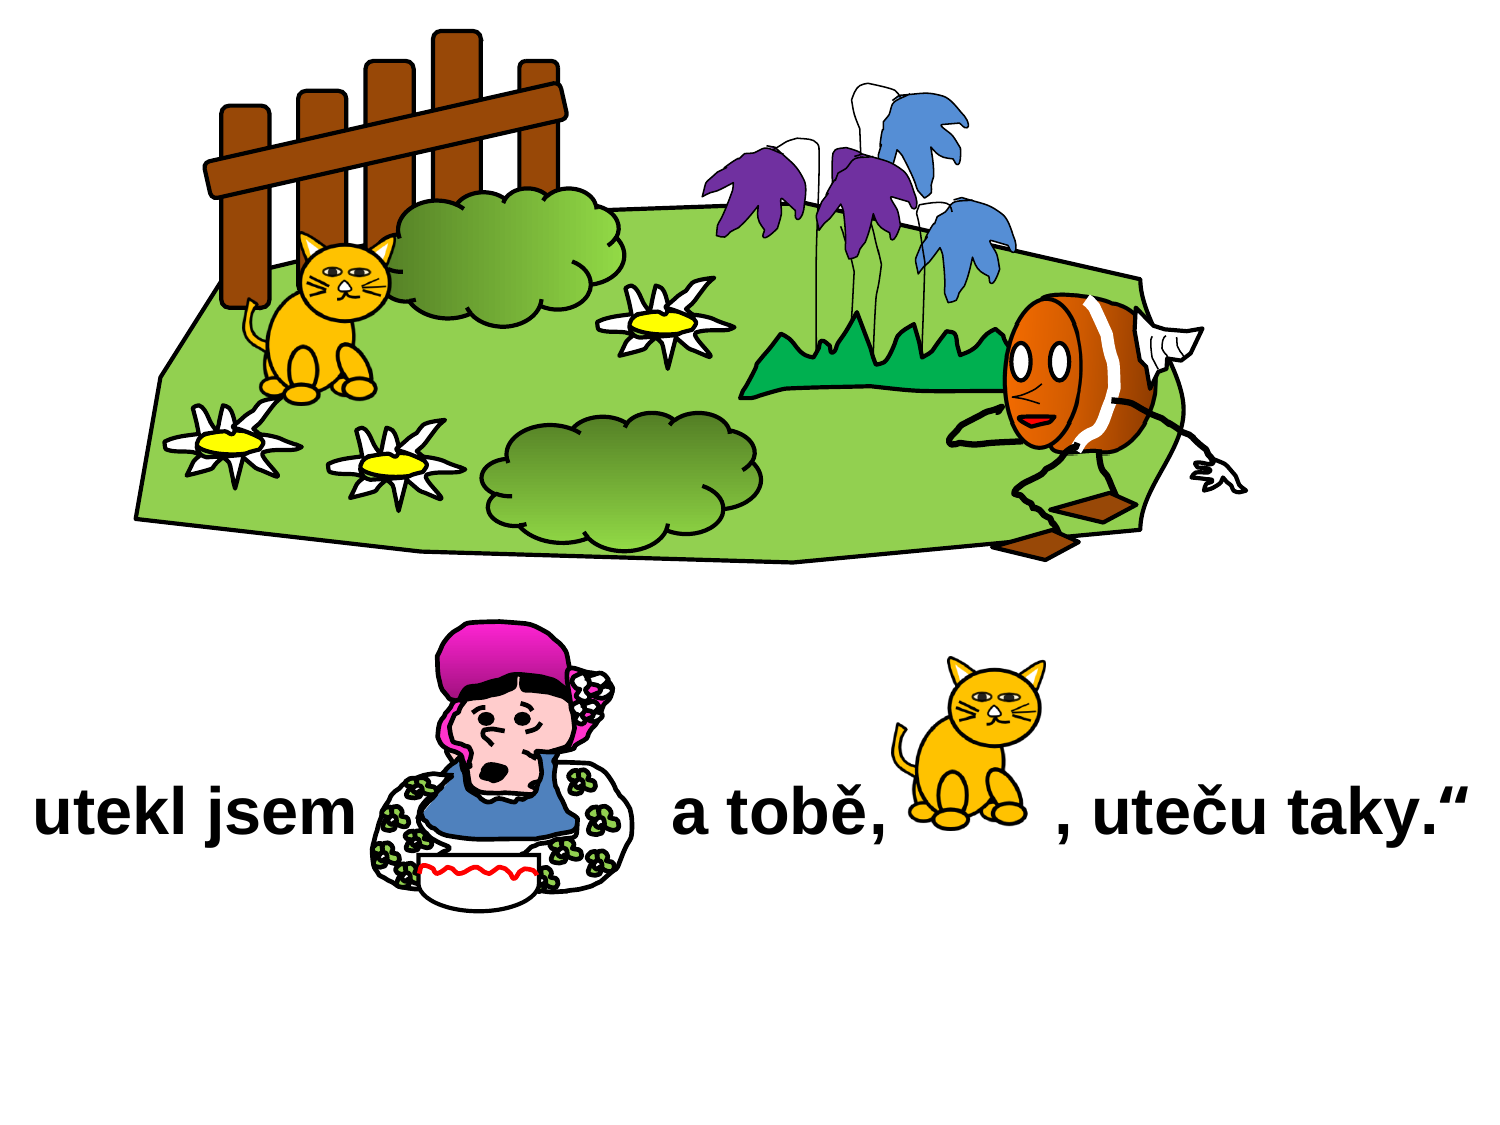

utekl jsem a tobě, , uteču taky.“